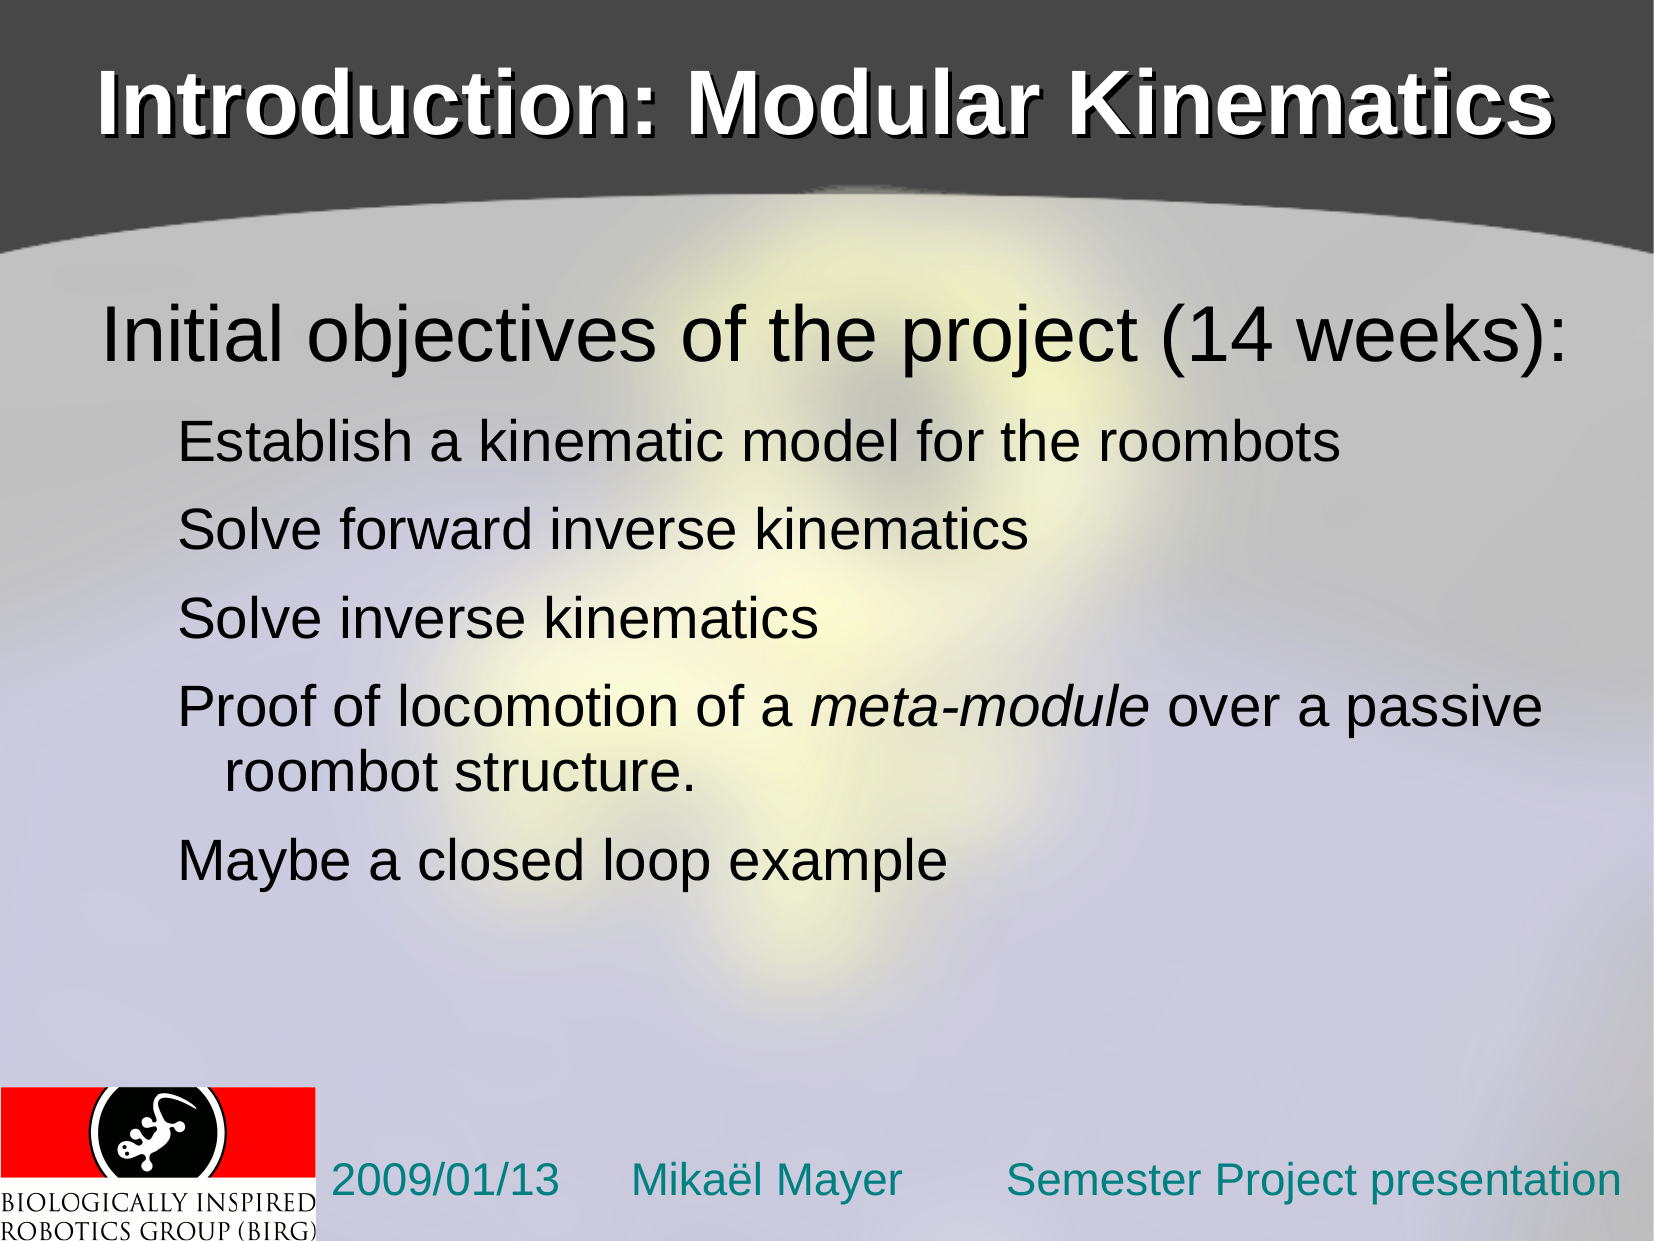

Introduction: Modular Kinematics
# Initial objectives of the project (14 weeks):
Establish a kinematic model for the roombots
Solve forward inverse kinematics
Solve inverse kinematics
Proof of locomotion of a meta-module over a passive roombot structure.
Maybe a closed loop example
2009/01/13	Mikaël Mayer		Semester Project presentation